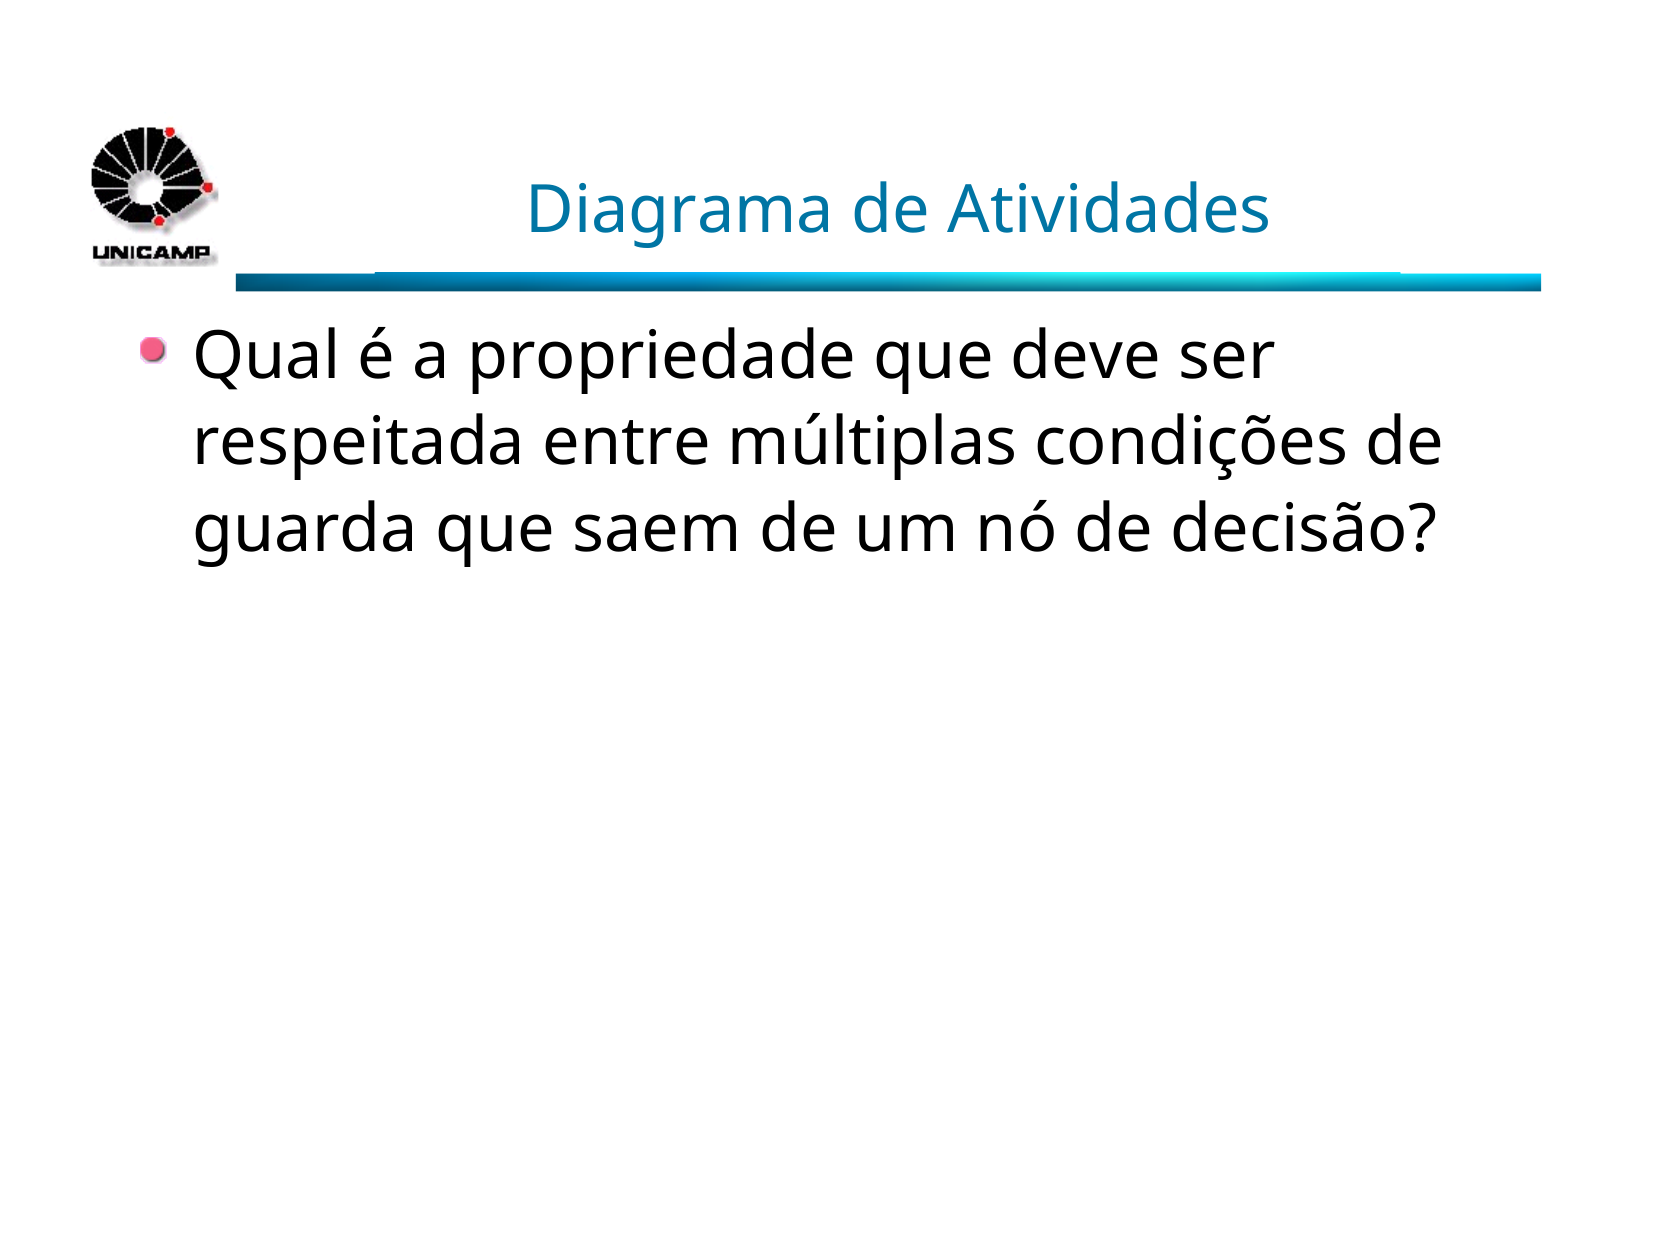

# Diagrama de Atividades
Qual é a propriedade que deve ser respeitada entre múltiplas condições de guarda que saem de um nó de decisão?